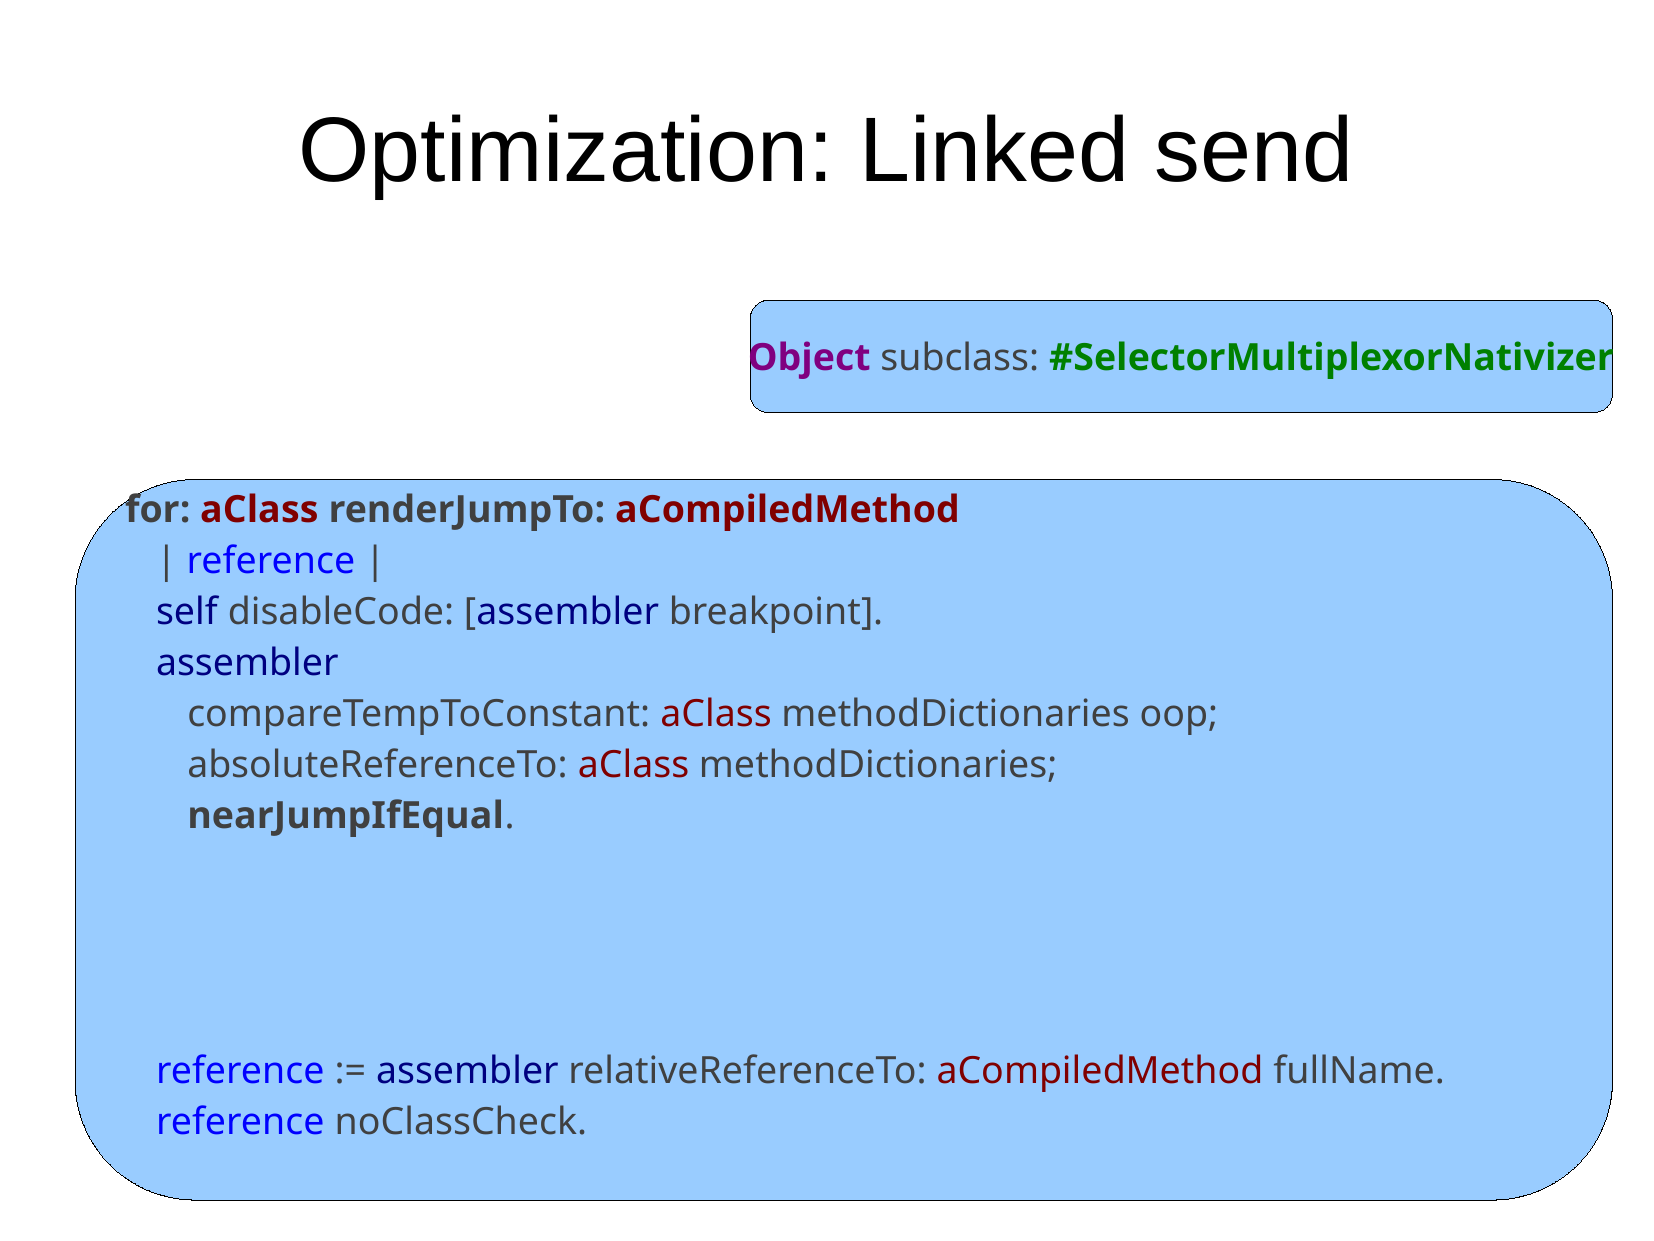

Optimization: Linked send
Object subclass: #SelectorMultiplexorNativizer
for: aClass renderJumpTo: aCompiledMethod
	| reference |
	self disableCode: [assembler breakpoint].
	assembler
		compareTempToConstant: aClass methodDictionaries oop;
		absoluteReferenceTo: aClass methodDictionaries;
		nearJumpIfEqual.
	reference := assembler relativeReferenceTo: aCompiledMethod fullName.
	reference noClassCheck.